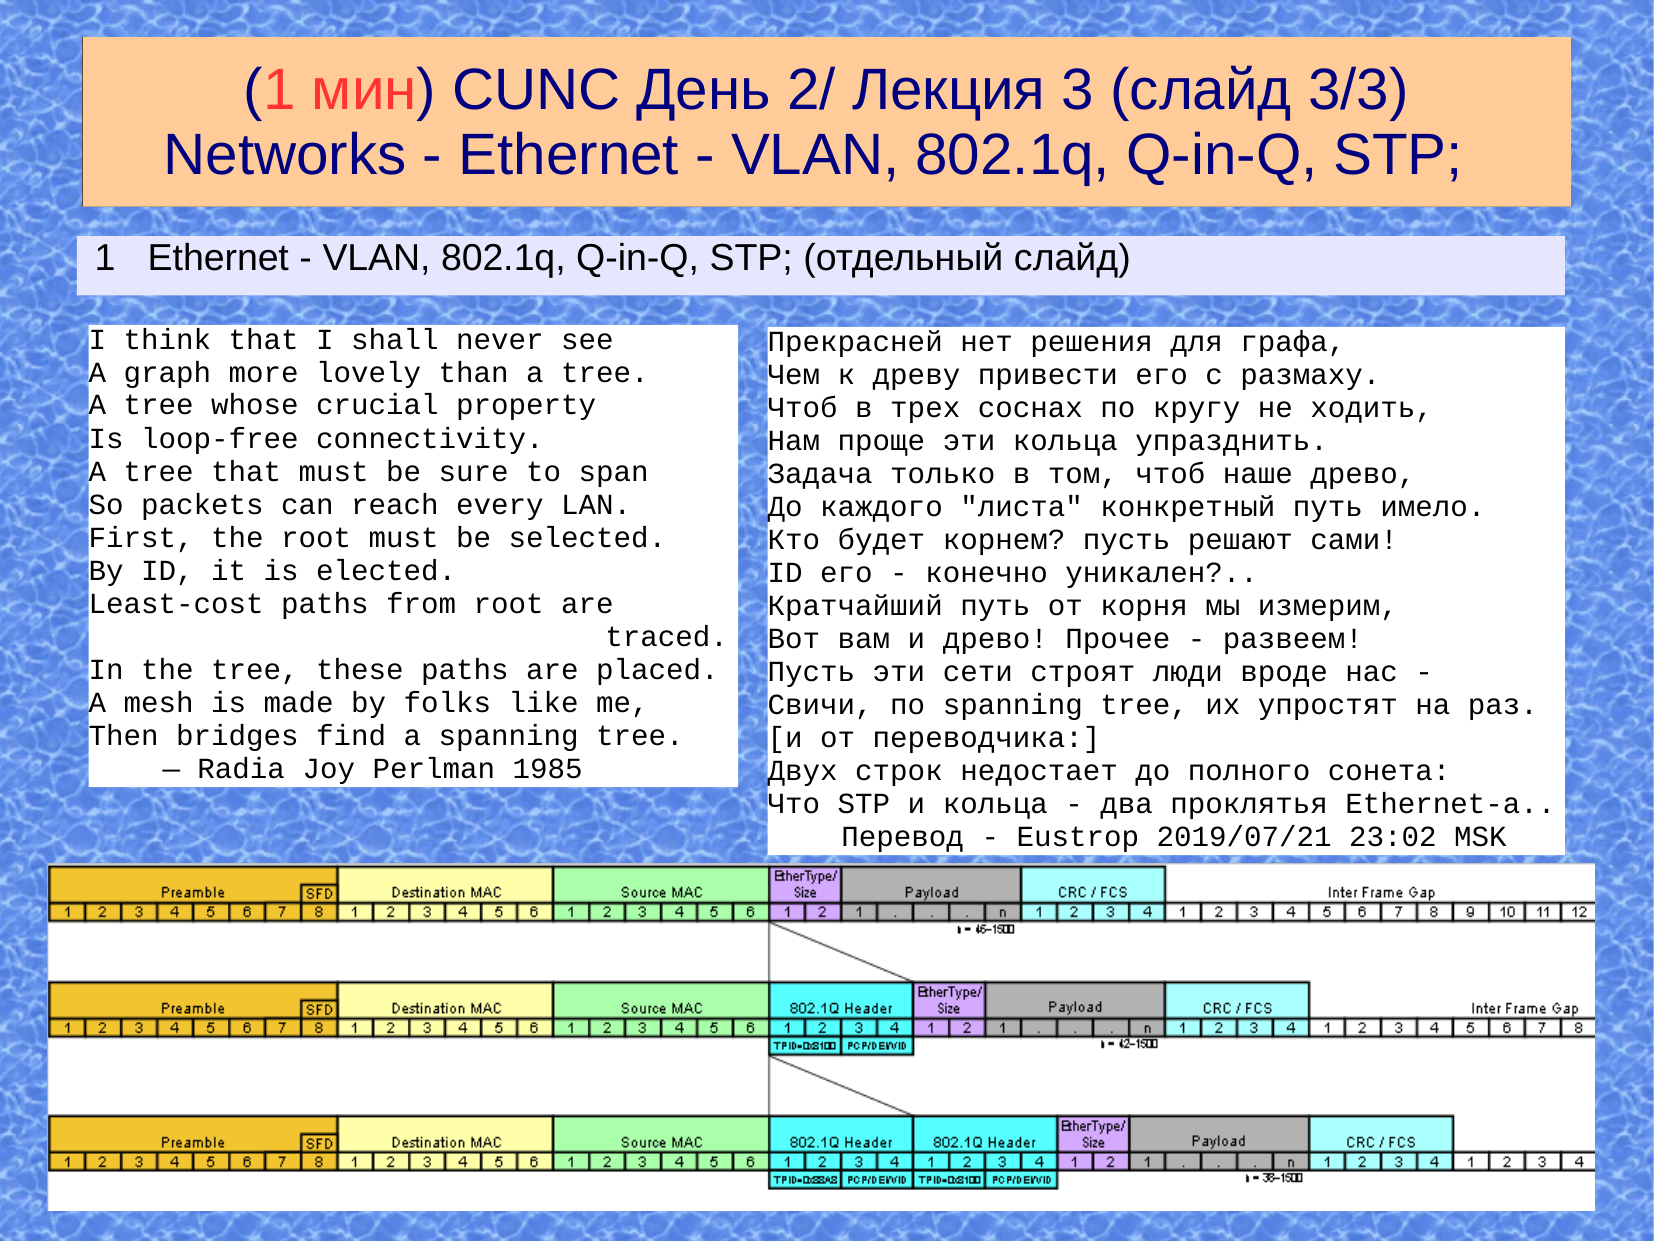

# (1 мин) CUNC День 2/ Лекция 3 (слайд 3/3) Networks - Ethernet - VLAN, 802.1q, Q-in-Q, STP;
Ethernet - VLAN, 802.1q, Q-in-Q, STP; (отдельный слайд)
I think that I shall never see
A graph more lovely than a tree.
A tree whose crucial property
Is loop-free connectivity.
A tree that must be sure to span
So packets can reach every LAN.
First, the root must be selected.
By ID, it is elected.
Least-cost paths from root are 								traced.
In the tree, these paths are placed.
A mesh is made by folks like me,
Then bridges find a spanning tree.
	— Radia Joy Perlman 1985
Прекрасней нет решения для графа,
Чем к древу привести его с размаху.
Чтоб в трех соснах по кругу не ходить,
Нам проще эти кольца упразднить.
Задача только в том, чтоб наше древо,
До каждого "листа" конкретный путь имело.
Кто будет корнем? пусть решают сами!
ID его - конечно уникален?..
Кратчайший путь от корня мы измерим,
Вот вам и древо! Прочее - развеем!
Пусть эти сети строят люди вроде нас -
Свичи, по spanning tree, их упростят на раз.
[и от переводчика:]
Двух строк недостает до полного сонета:
Что STP и кольца - два проклятья Ethernet-а..
	Перевод - Eustrop 2019/07/21 23:02 MSK